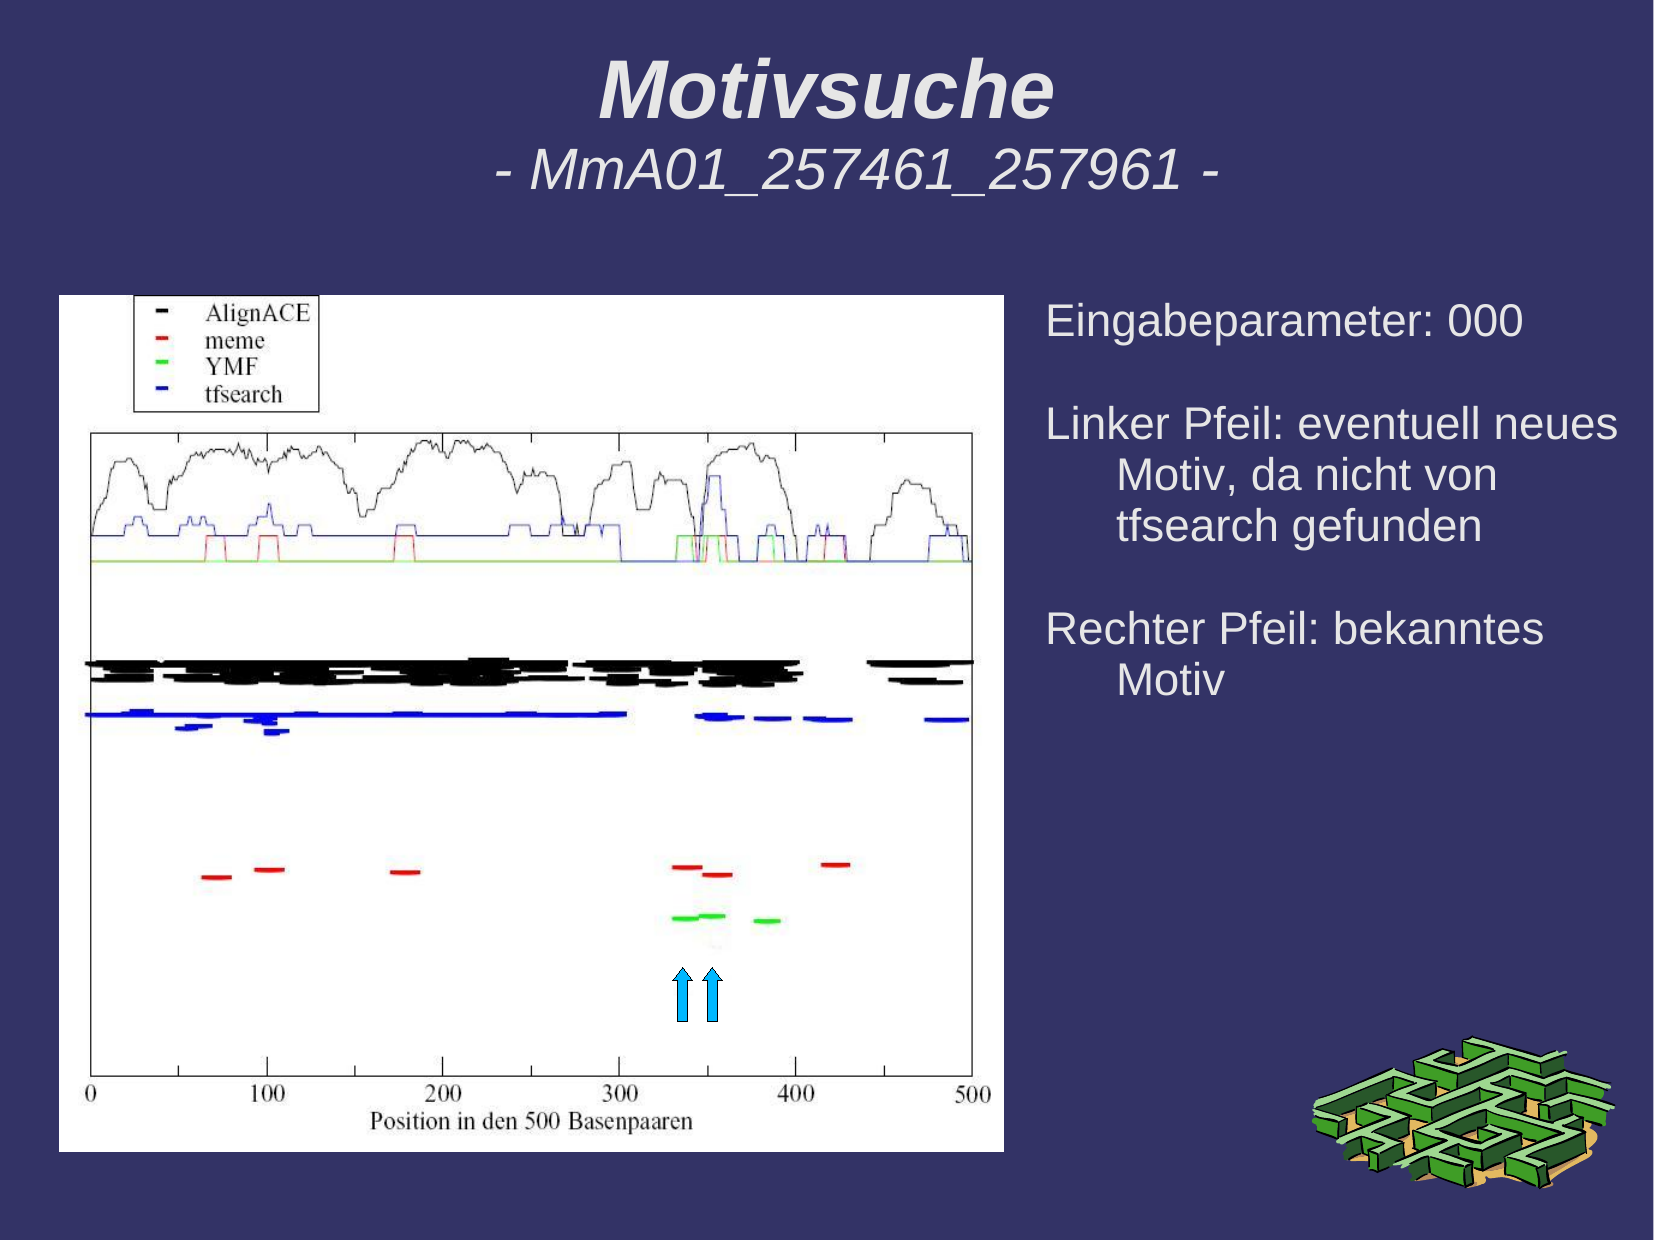

# Motivsuche - MmA01_257461_257961 -
Eingabeparameter: 000
Linker Pfeil: eventuell neues Motiv, da nicht von tfsearch gefunden
Rechter Pfeil: bekanntes Motiv